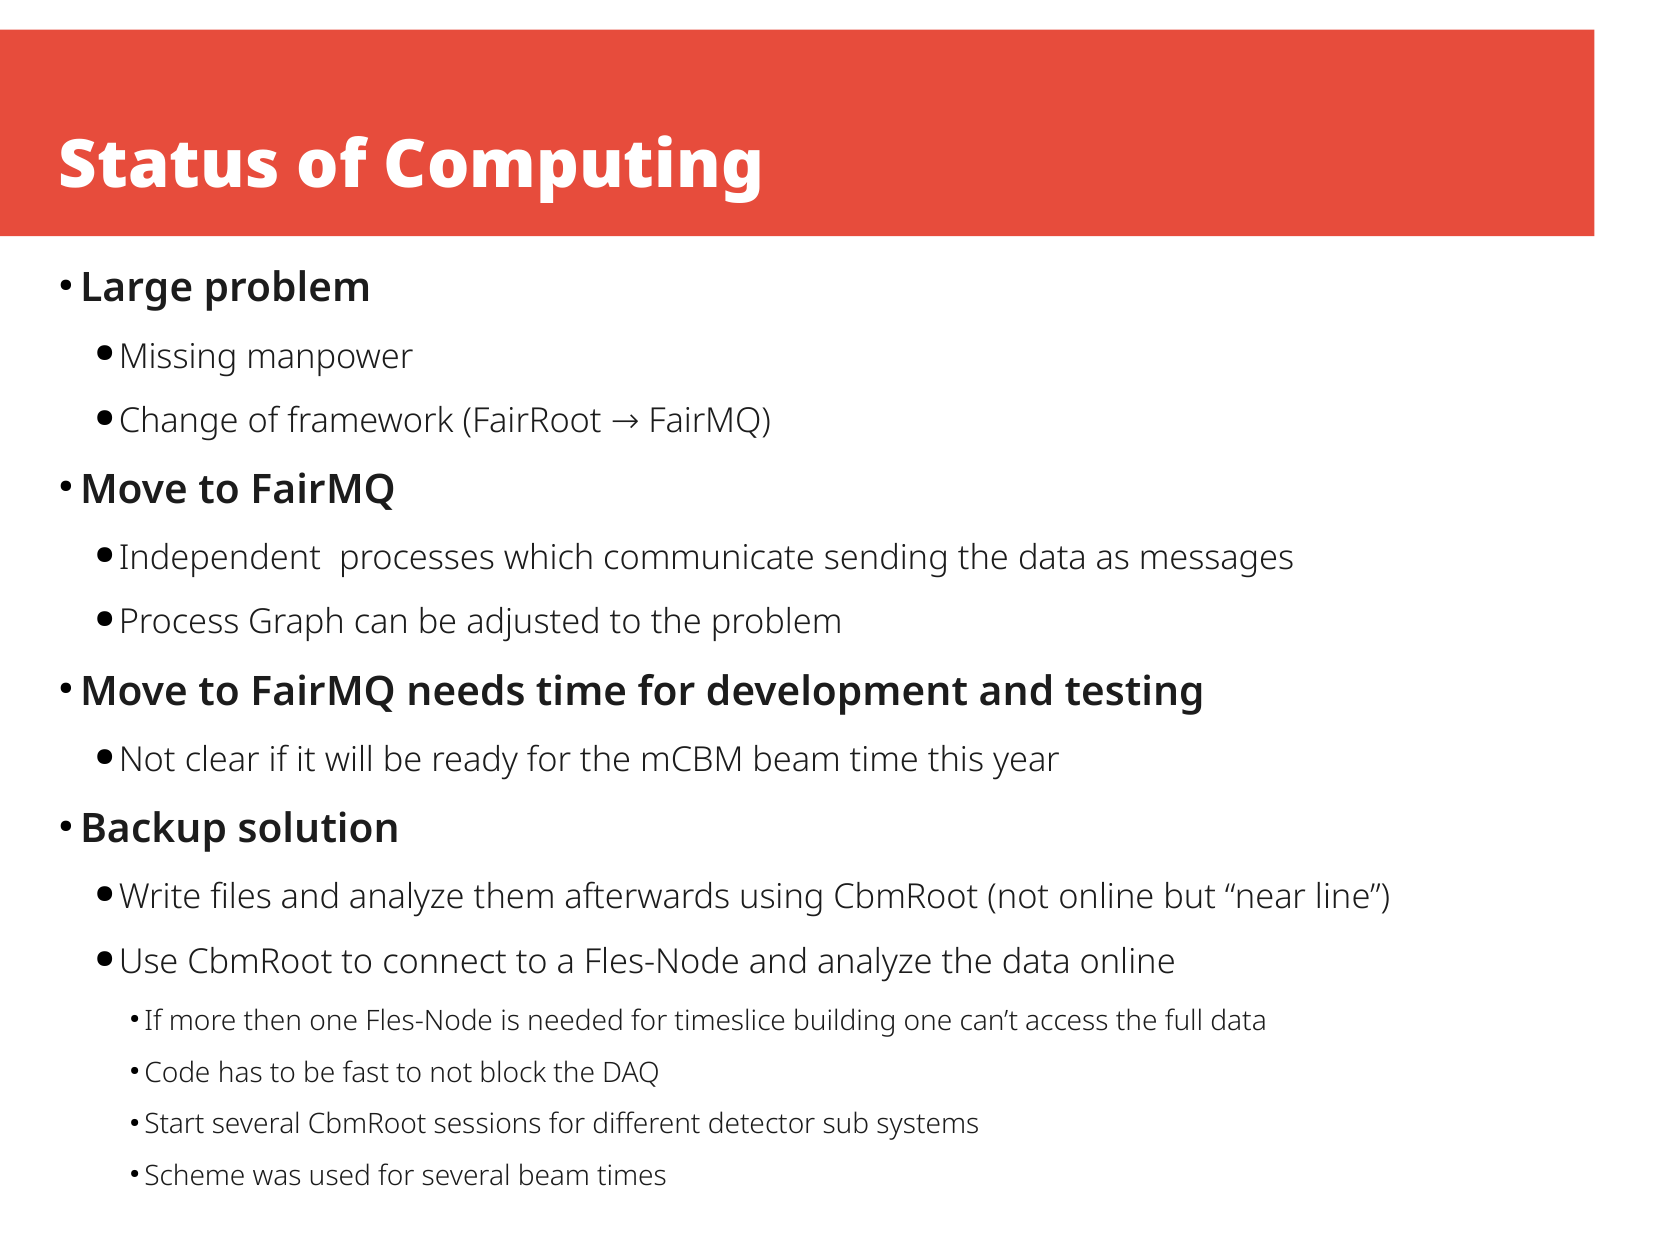

# Status of Computing
 Large problem
 Missing manpower
 Change of framework (FairRoot → FairMQ)
 Move to FairMQ
 Independent processes which communicate sending the data as messages
 Process Graph can be adjusted to the problem
 Move to FairMQ needs time for development and testing
 Not clear if it will be ready for the mCBM beam time this year
 Backup solution
 Write files and analyze them afterwards using CbmRoot (not online but “near line”)
 Use CbmRoot to connect to a Fles-Node and analyze the data online
 If more then one Fles-Node is needed for timeslice building one can’t access the full data
 Code has to be fast to not block the DAQ
 Start several CbmRoot sessions for different detector sub systems
 Scheme was used for several beam times